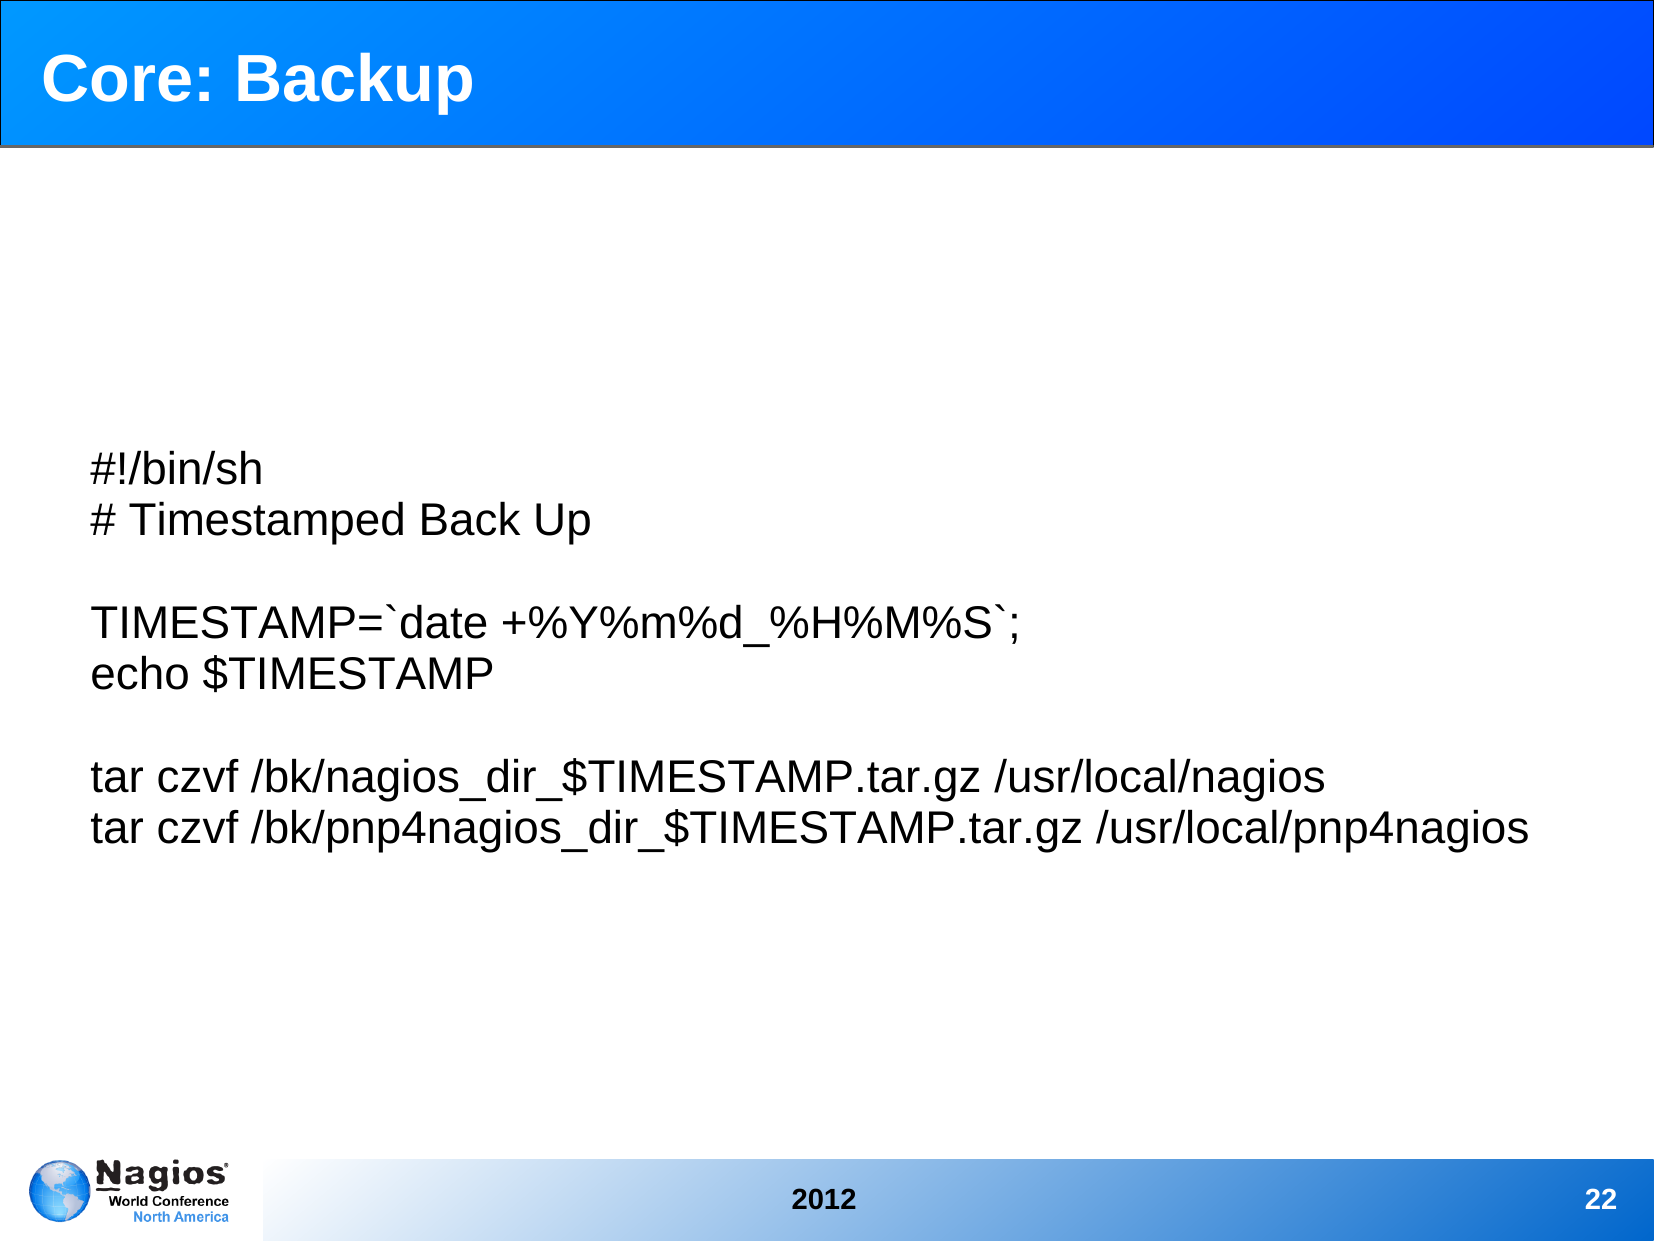

# Core: Backup
#!/bin/sh
# Timestamped Back Up
TIMESTAMP=`date +%Y%m%d_%H%M%S`;
echo $TIMESTAMP
tar czvf /bk/nagios_dir_$TIMESTAMP.tar.gz /usr/local/nagios
tar czvf /bk/pnp4nagios_dir_$TIMESTAMP.tar.gz /usr/local/pnp4nagios
2011
22